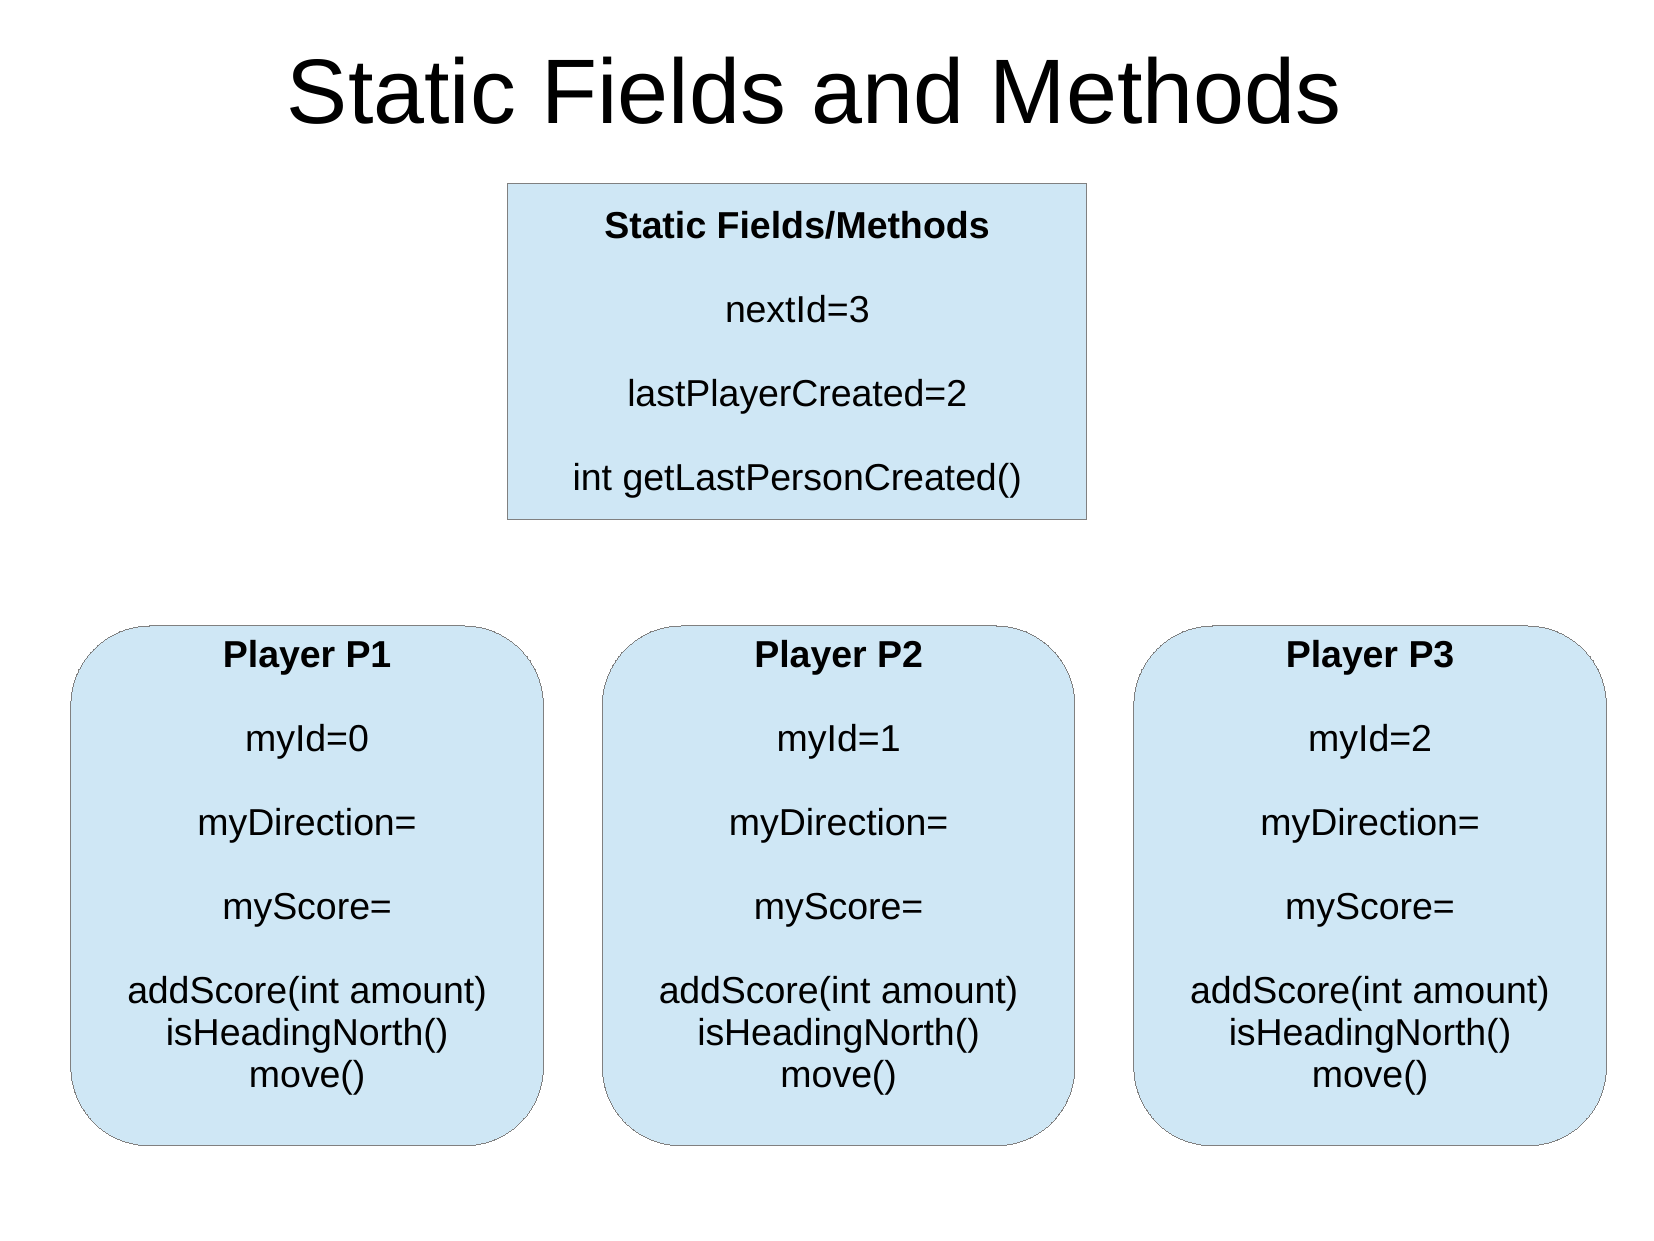

# Static Fields and Methods
Static Fields/Methods
nextId=3
lastPlayerCreated=2
int getLastPersonCreated()
Player P1
myId=0
myDirection=
myScore=
addScore(int amount)
isHeadingNorth()
move()
Player P2
myId=1
myDirection=
myScore=
addScore(int amount)
isHeadingNorth()
move()
Player P3
myId=2
myDirection=
myScore=
addScore(int amount)
isHeadingNorth()
move()